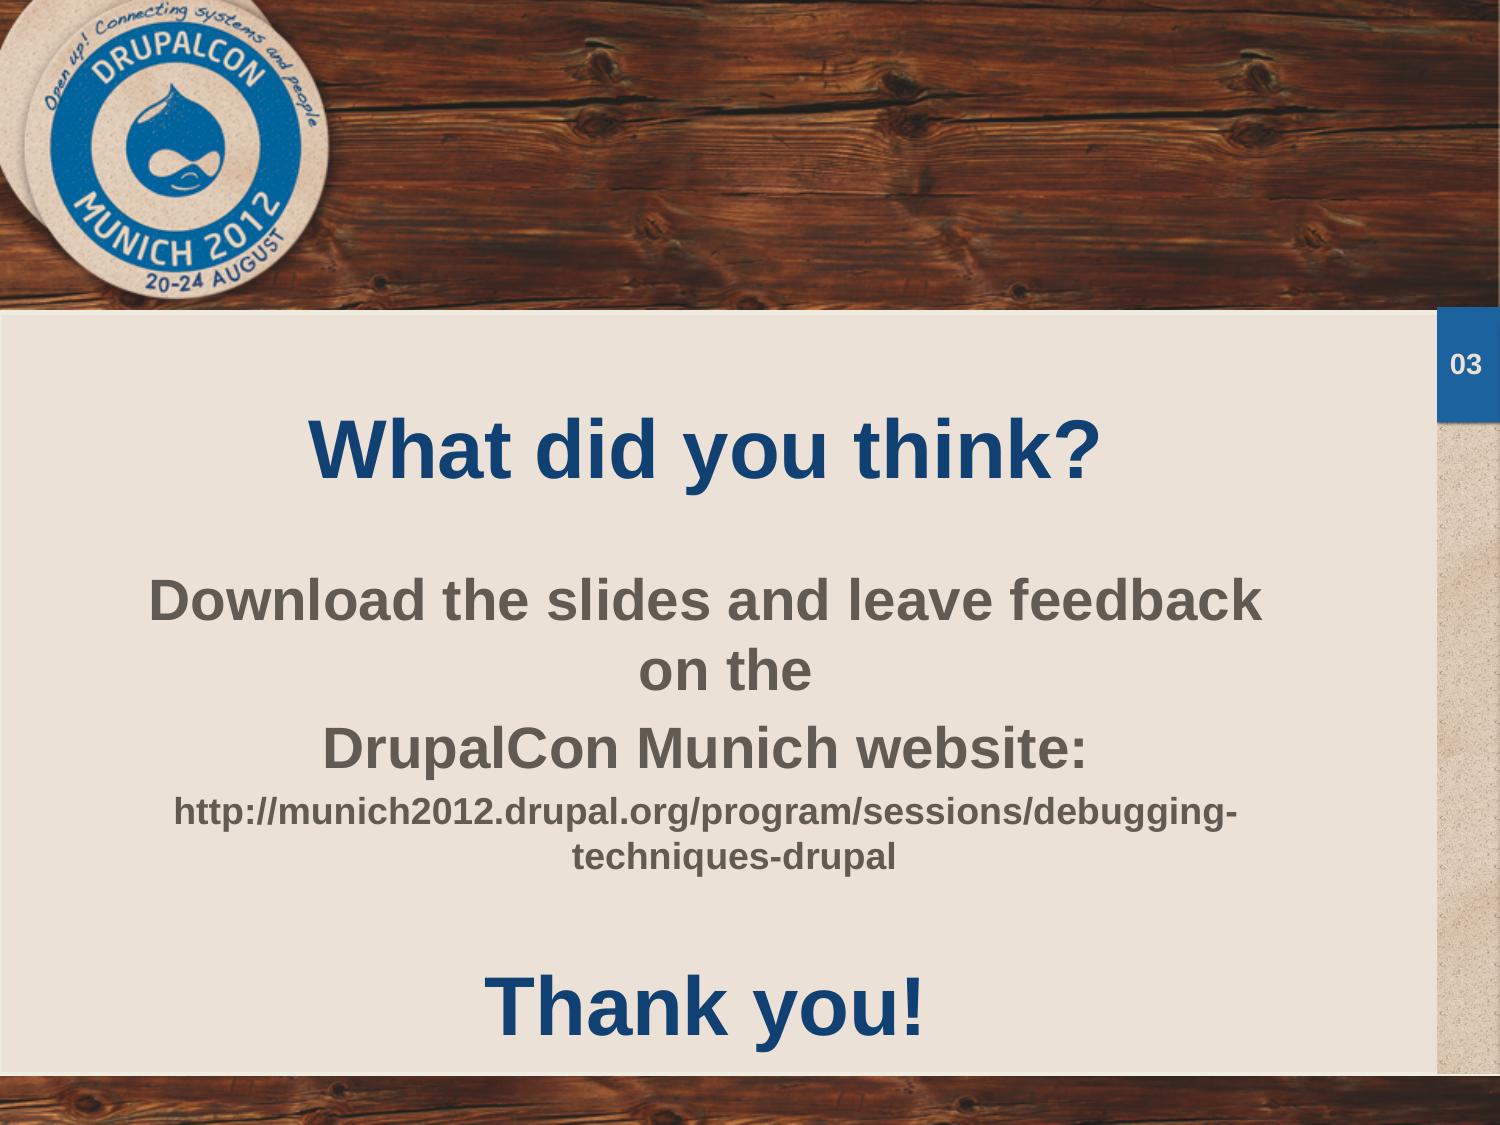

03
What did you think?
Download the slides and leave feedback on the
DrupalCon Munich website:
http://munich2012.drupal.org/program/sessions/debugging-techniques-drupal
Thank you!